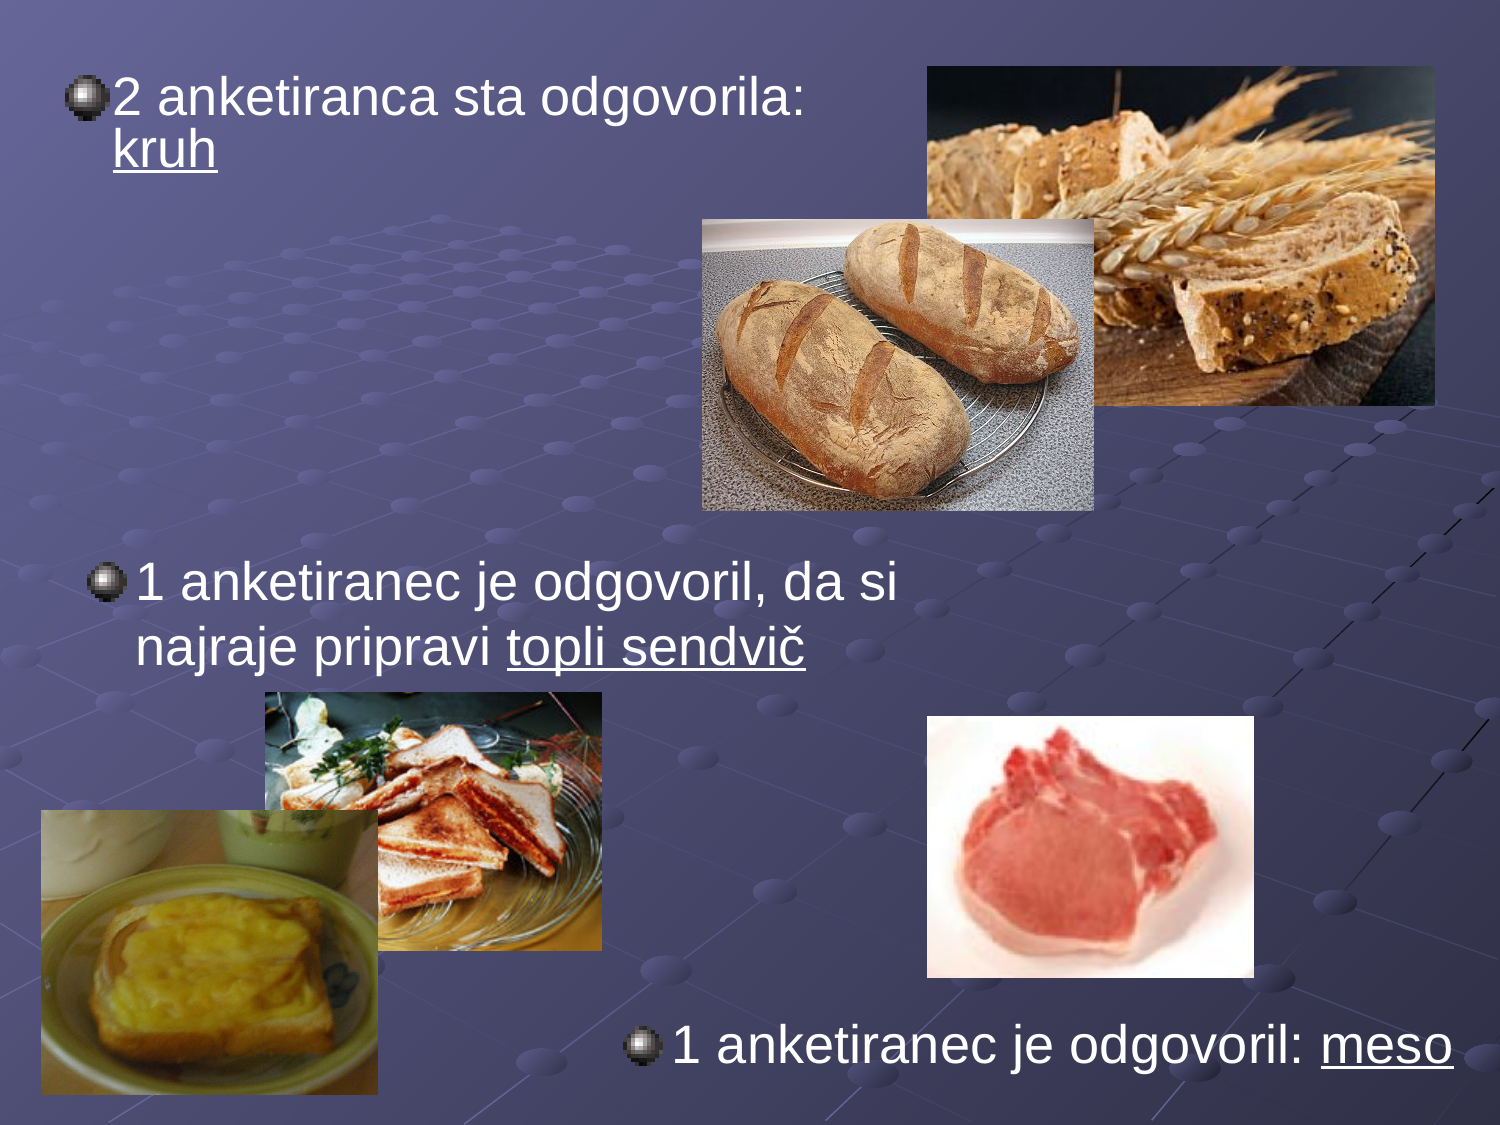

# 2 anketiranca sta odgovorila: kruh
1 anketiranec je odgovoril, da si najraje pripravi topli sendvič
1 anketiranec je odgovoril: meso